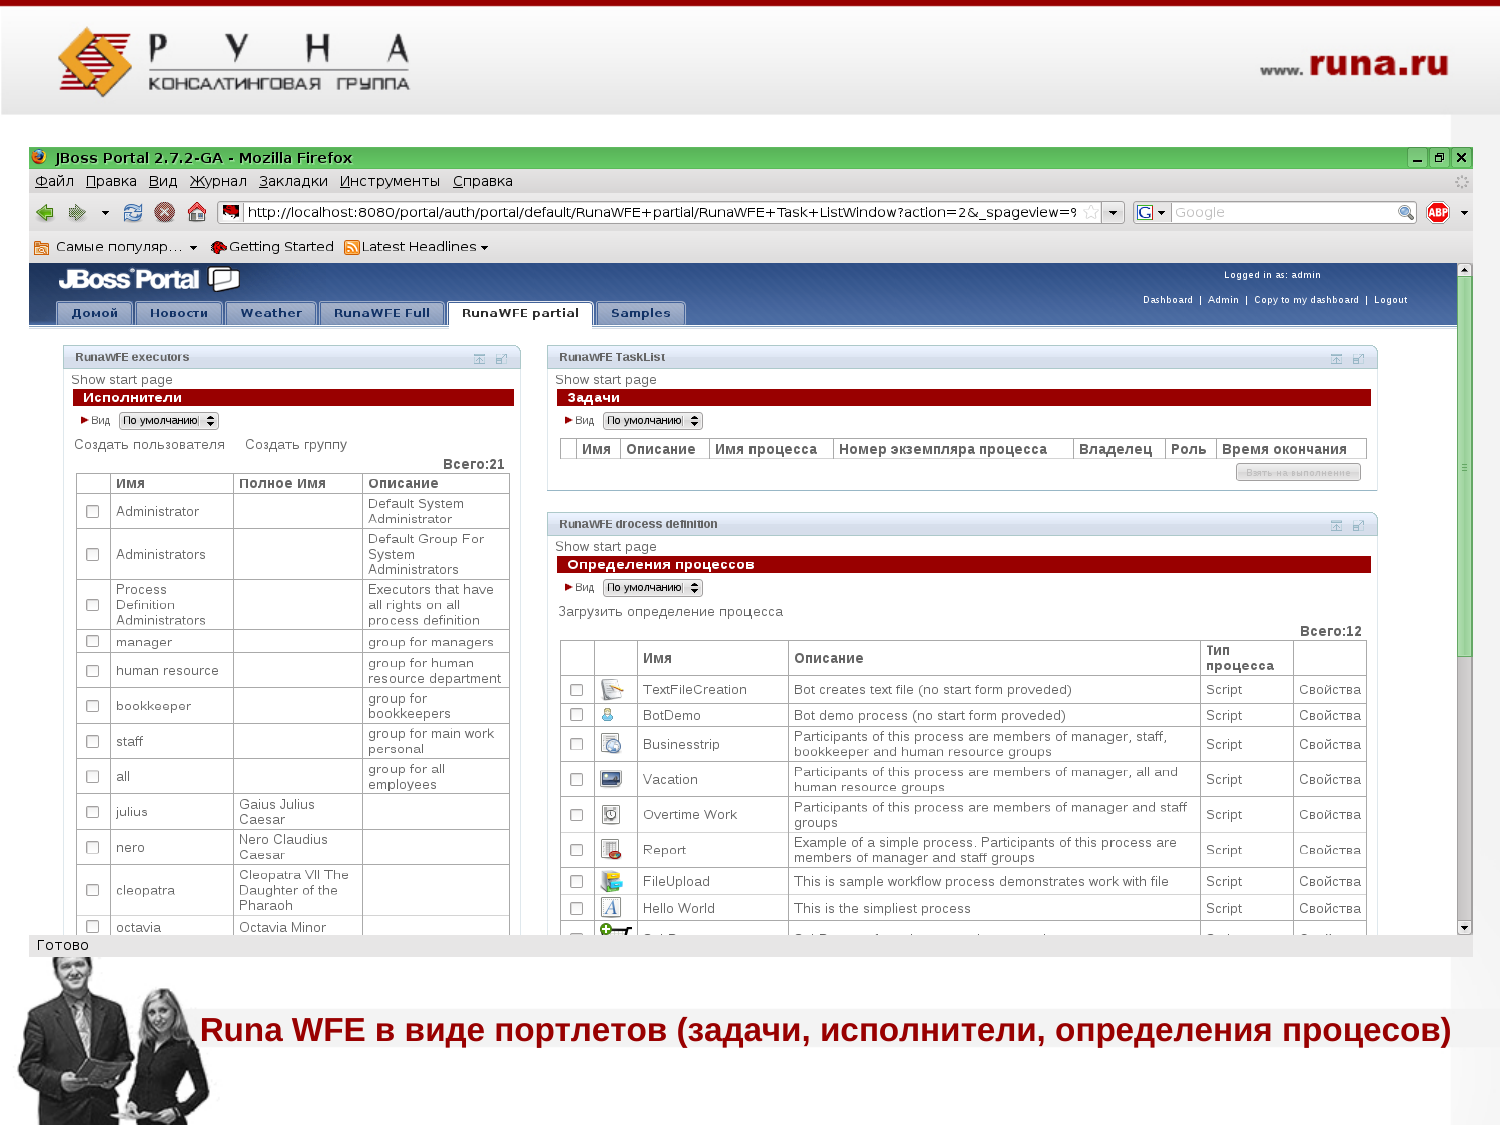

-
Runa WFE в виде портлетов (задачи, исполнители, определения процесов)